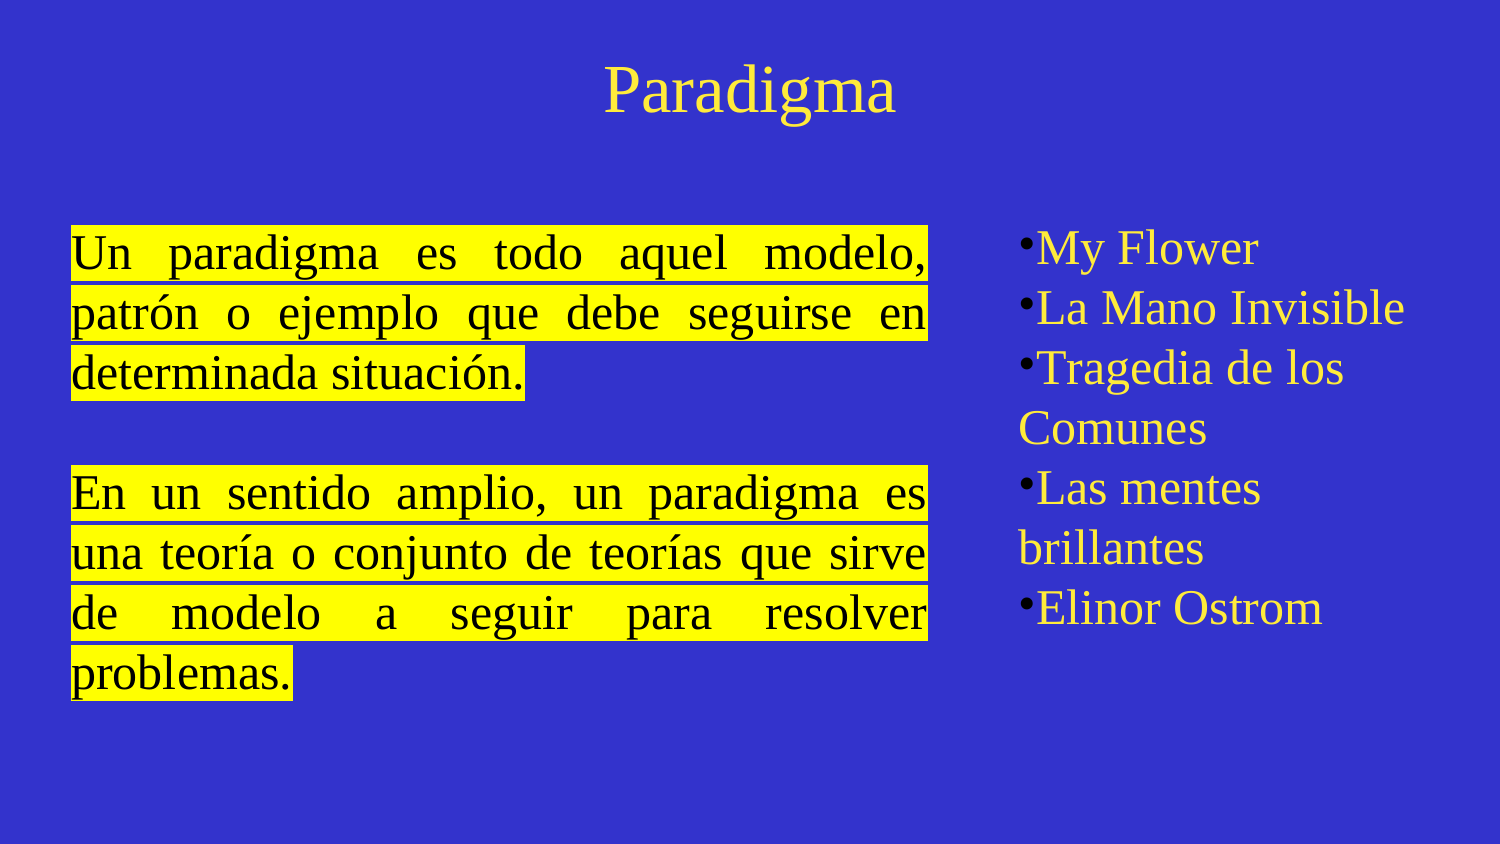

# Paradigma
My Flower
La Mano Invisible
Tragedia de los Comunes
Las mentes brillantes
Elinor Ostrom
Un paradigma es todo aquel modelo, patrón o ejemplo que debe seguirse en determinada situación.
En un sentido amplio, un paradigma es una teoría o conjunto de teorías que sirve de modelo a seguir para resolver problemas.